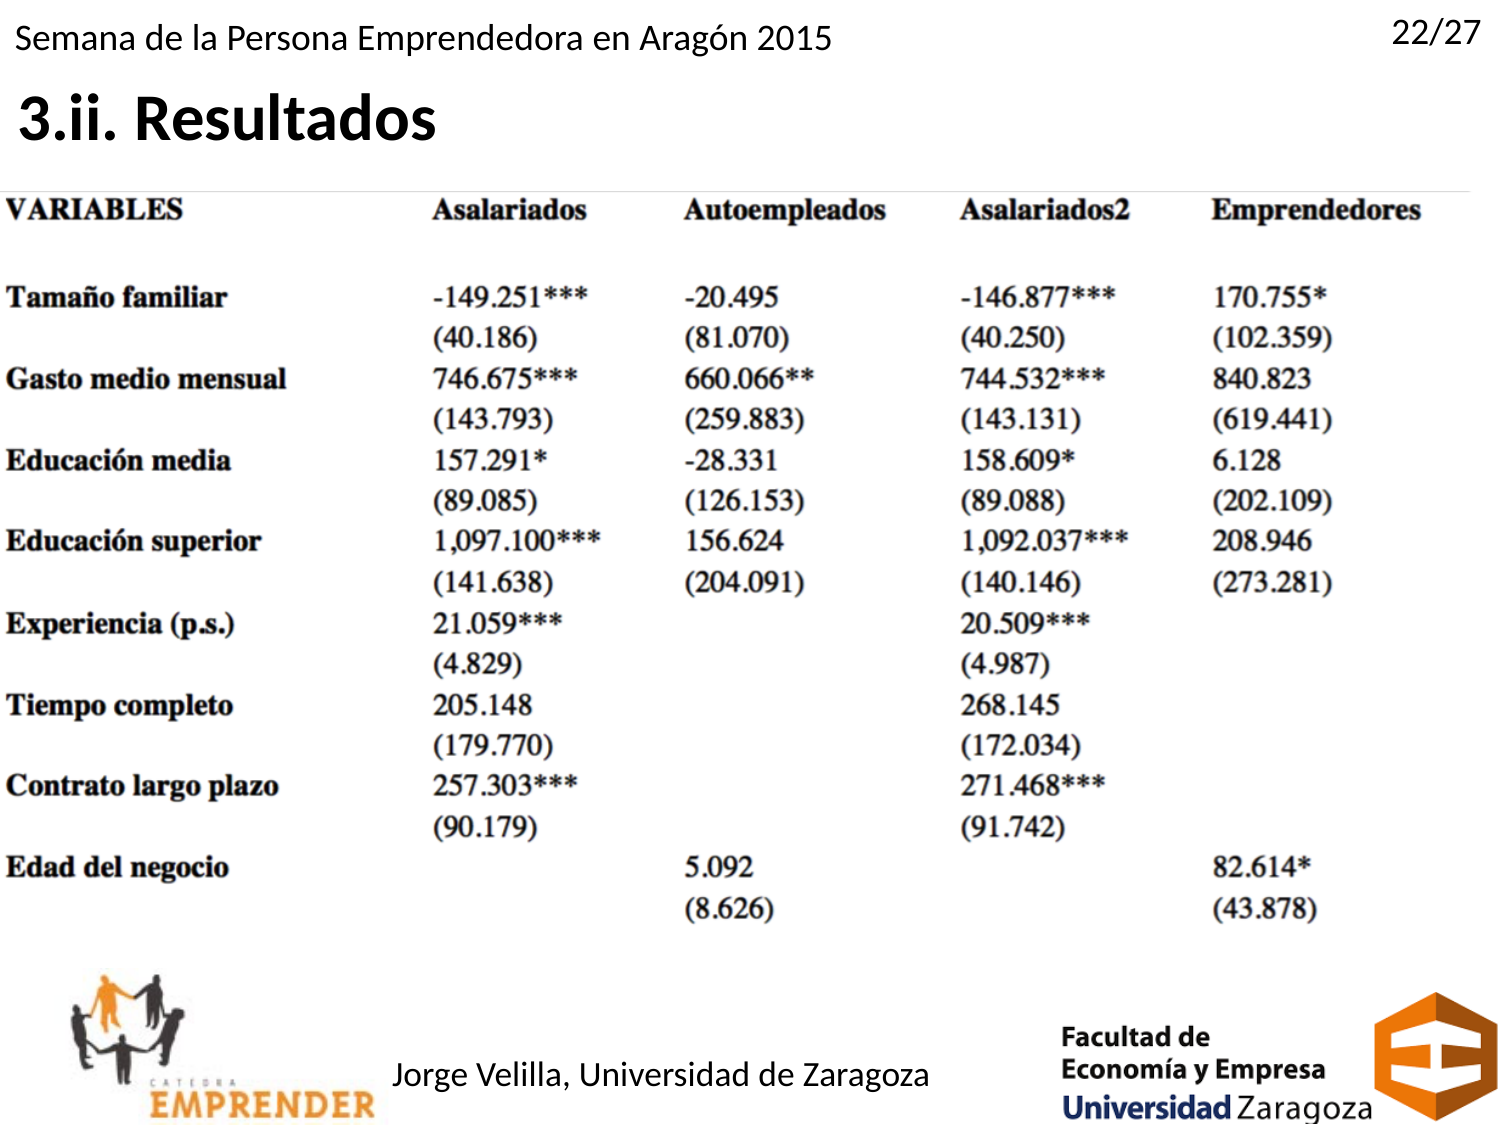

Semana de la Persona Emprendedora en Aragón 2015
3.ii. Resultados
Jorge Velilla, Universidad de Zaragoza